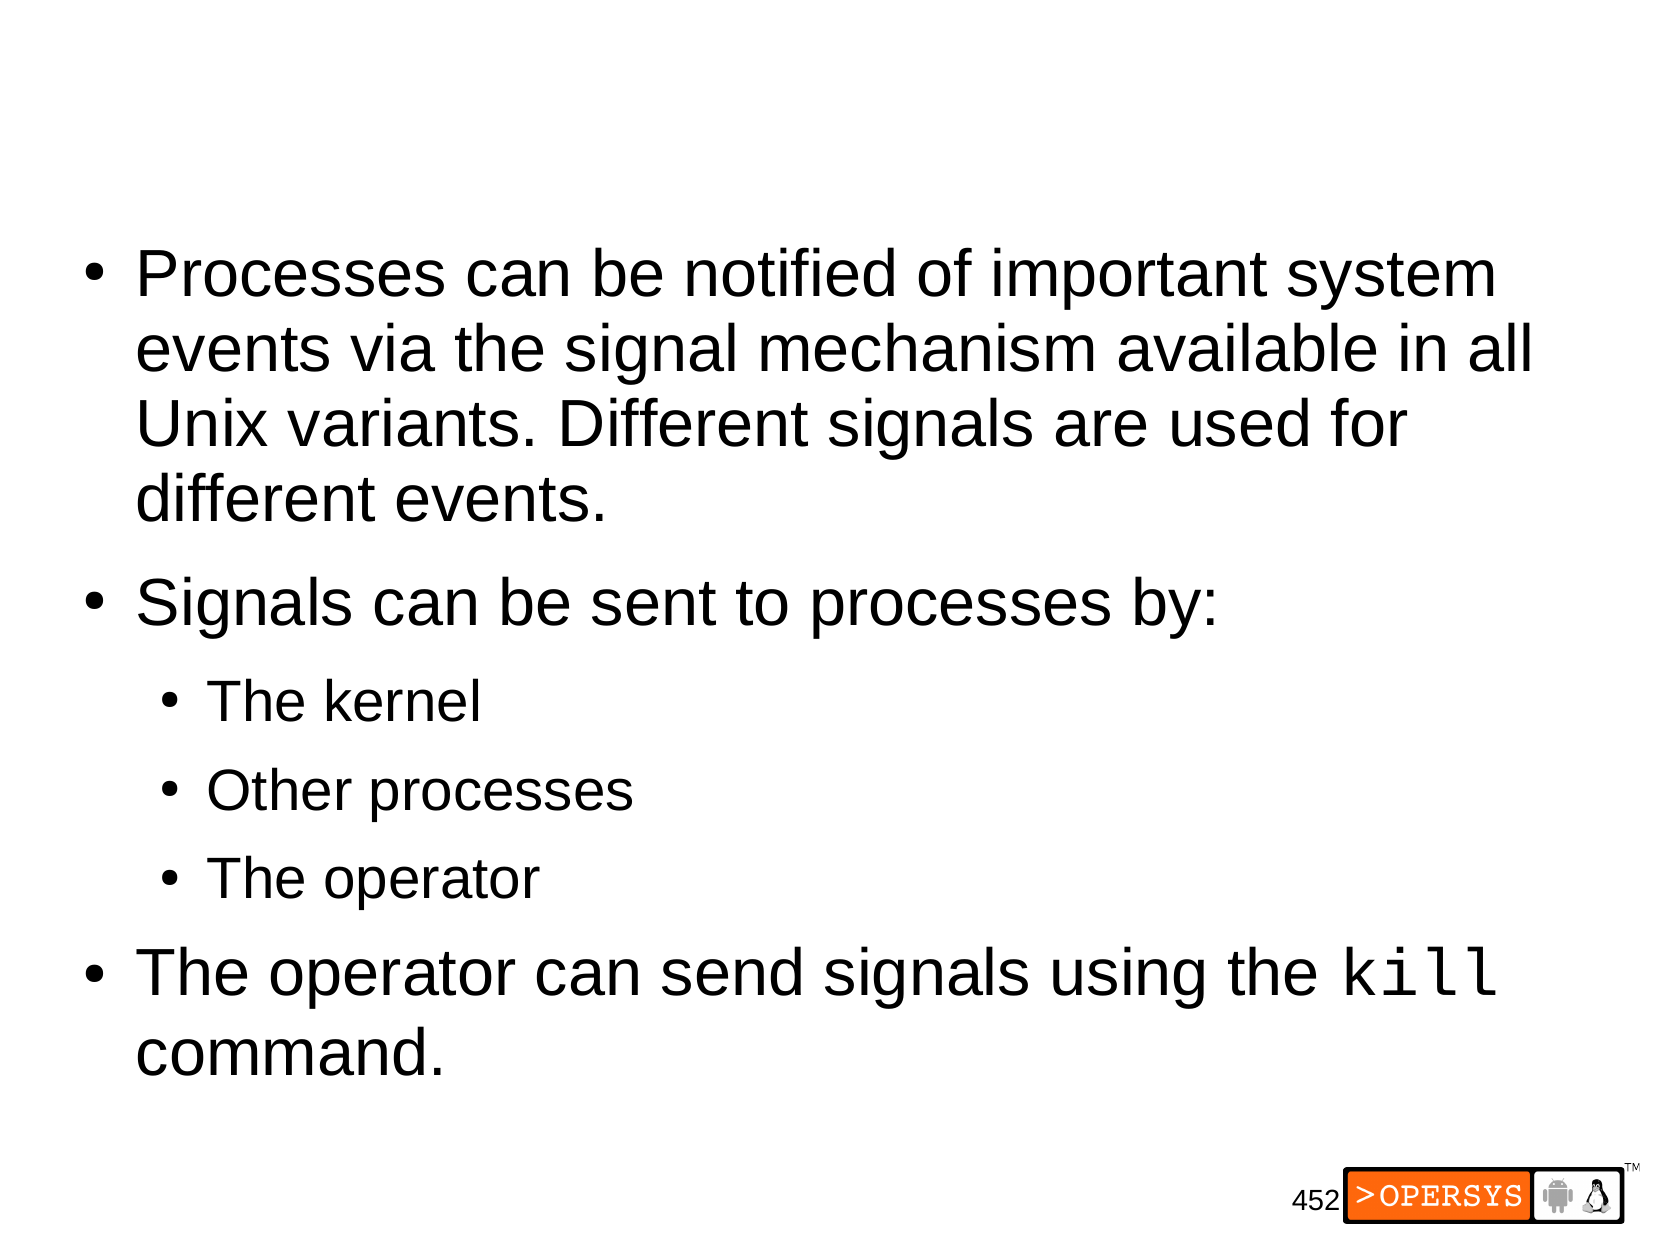

# Processes can be notified of important system events via the signal mechanism available in all Unix variants. Different signals are used for different events.
Signals can be sent to processes by:
The kernel
Other processes
The operator
The operator can send signals using the kill command.